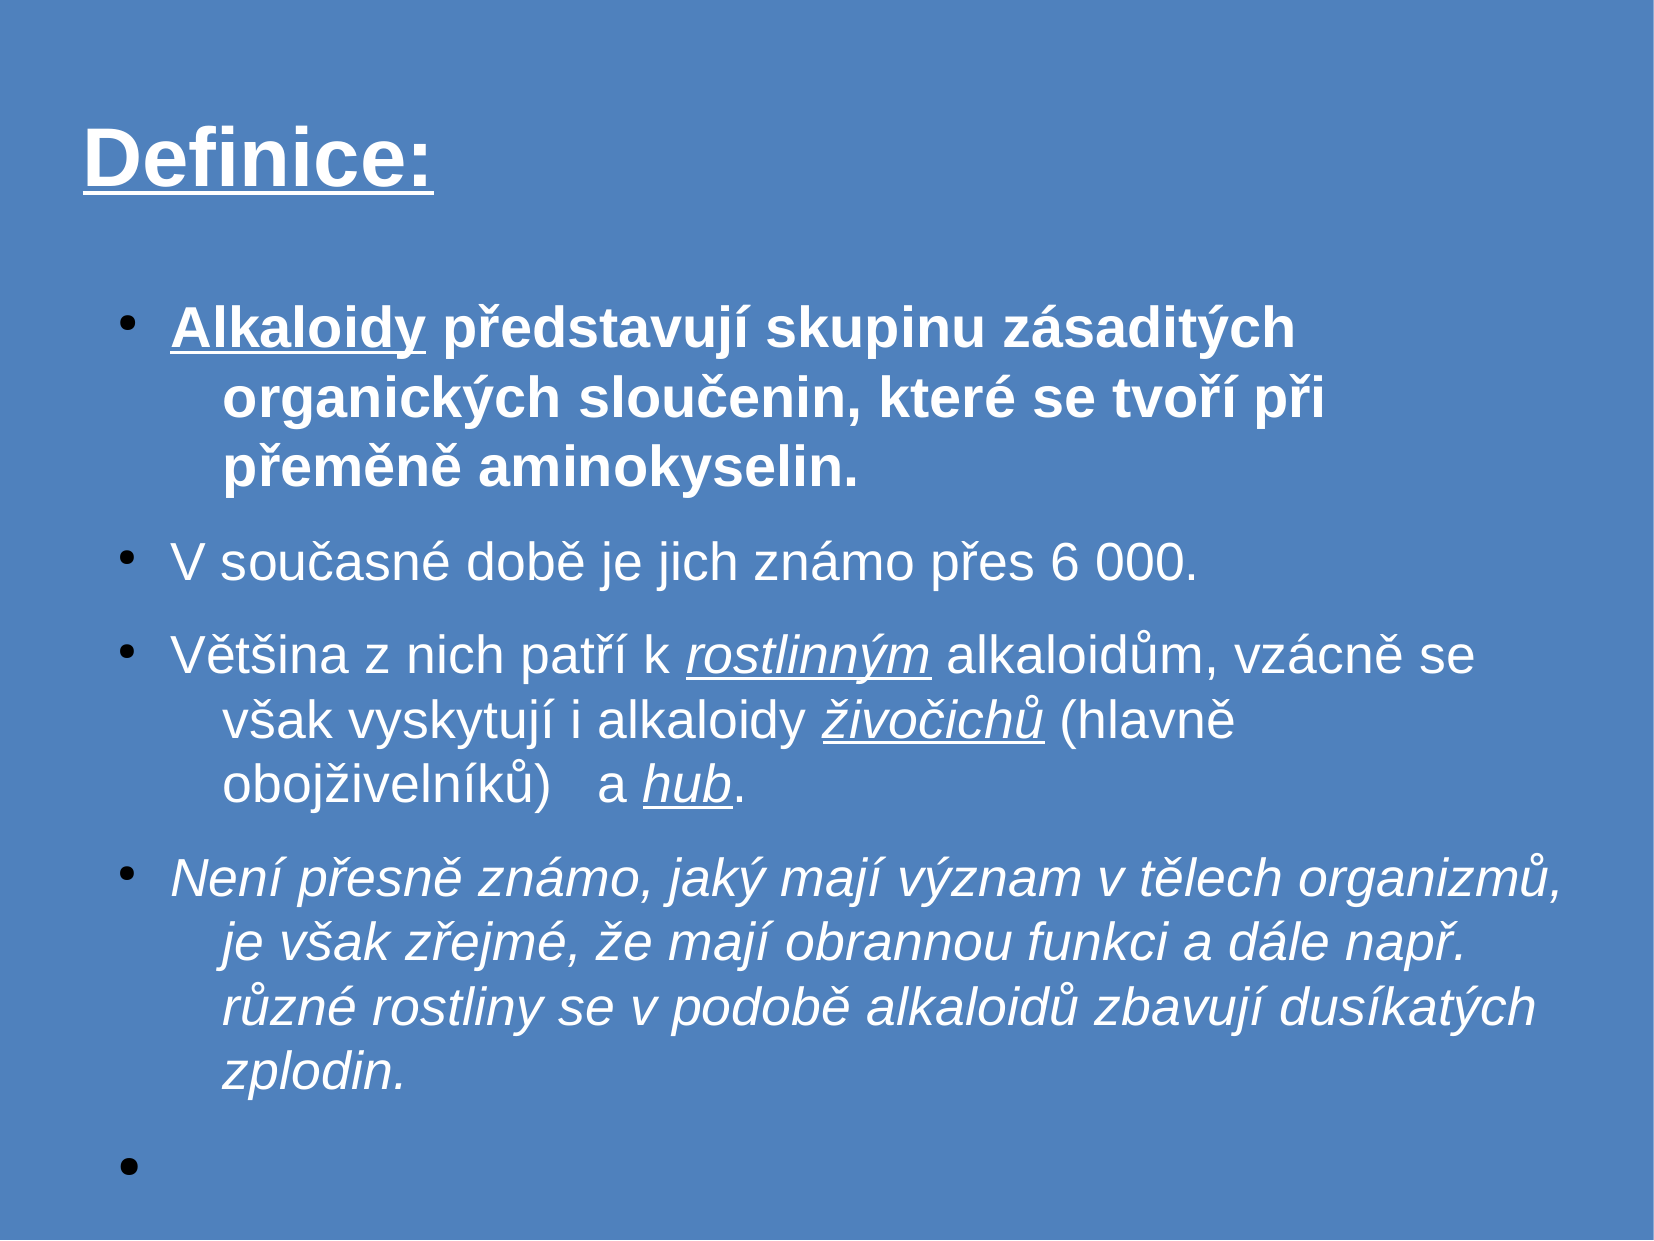

# Definice:
Alkaloidy představují skupinu zásaditých organických sloučenin, které se tvoří při přeměně aminokyselin.
V současné době je jich známo přes 6 000.
Většina z nich patří k rostlinným alkaloidům, vzácně se však vyskytují i alkaloidy živočichů (hlavně obojživelníků) a hub.
Není přesně známo, jaký mají význam v tělech organizmů, je však zřejmé, že mají obrannou funkci a dále např. různé rostliny se v podobě alkaloidů zbavují dusíkatých zplodin.